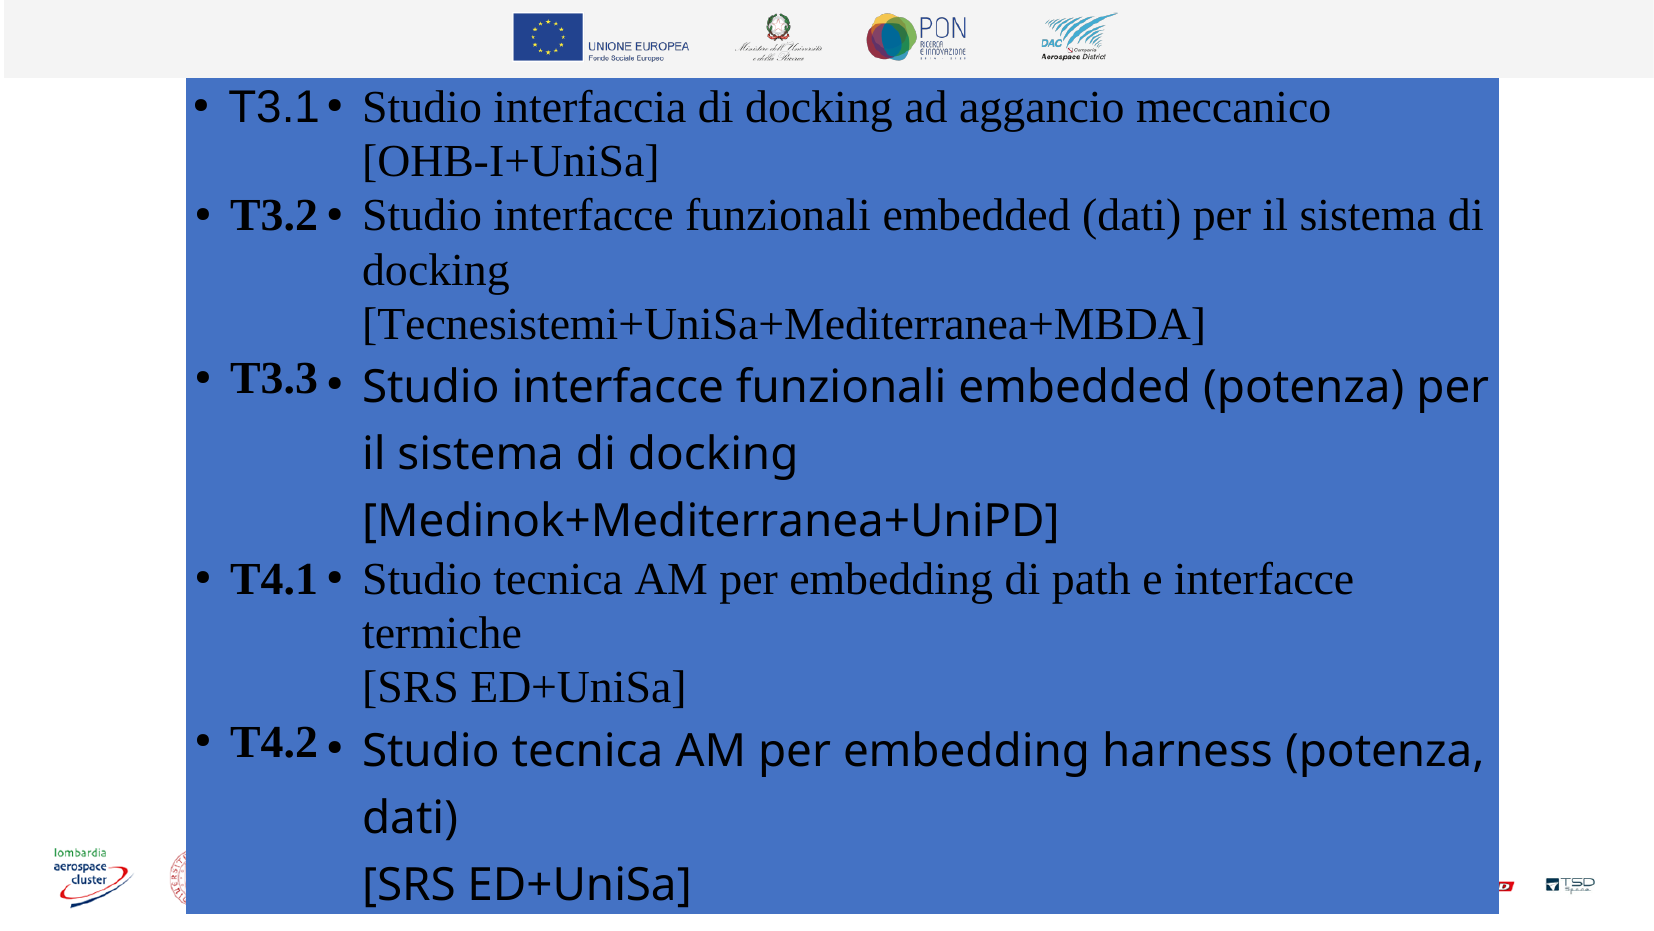

| T3.1 | Studio interfaccia di docking ad aggancio meccanico [OHB-I+UniSa] |
| --- | --- |
| T3.2 | Studio interfacce funzionali embedded (dati) per il sistema di docking [Tecnesistemi+UniSa+Mediterranea+MBDA] |
| T3.3 | Studio interfacce funzionali embedded (potenza) per il sistema di docking [Medinok+Mediterranea+UniPD] |
| T4.1 | Studio tecnica AM per embedding di path e interfacce termiche [SRS ED+UniSa] |
| T4.2 | Studio tecnica AM per embedding harness (potenza, dati) [SRS ED+UniSa] |